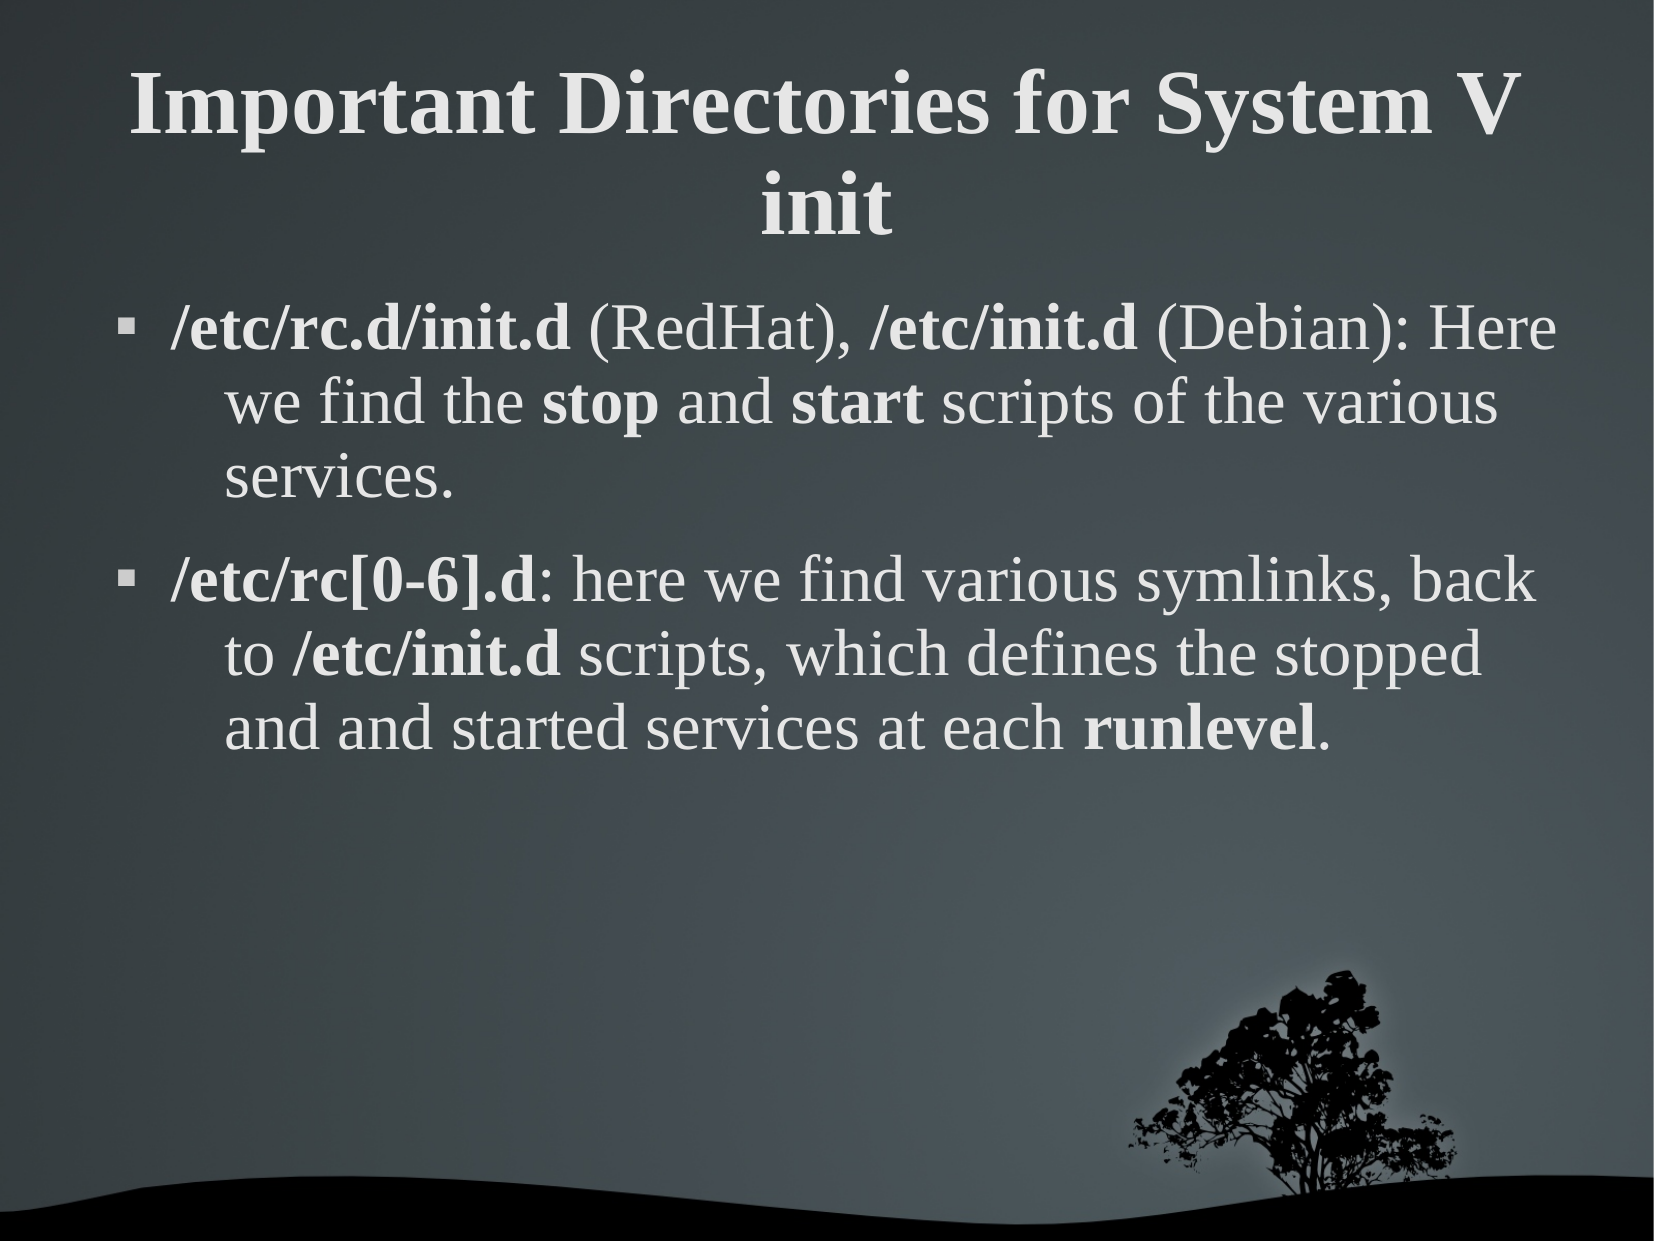

Important Directories for System V init
# /etc/rc.d/init.d (RedHat), /etc/init.d (Debian): Here we find the stop and start scripts of the various services.
/etc/rc[0-6].d: here we find various symlinks, back to /etc/init.d scripts, which defines the stopped and and started services at each runlevel.